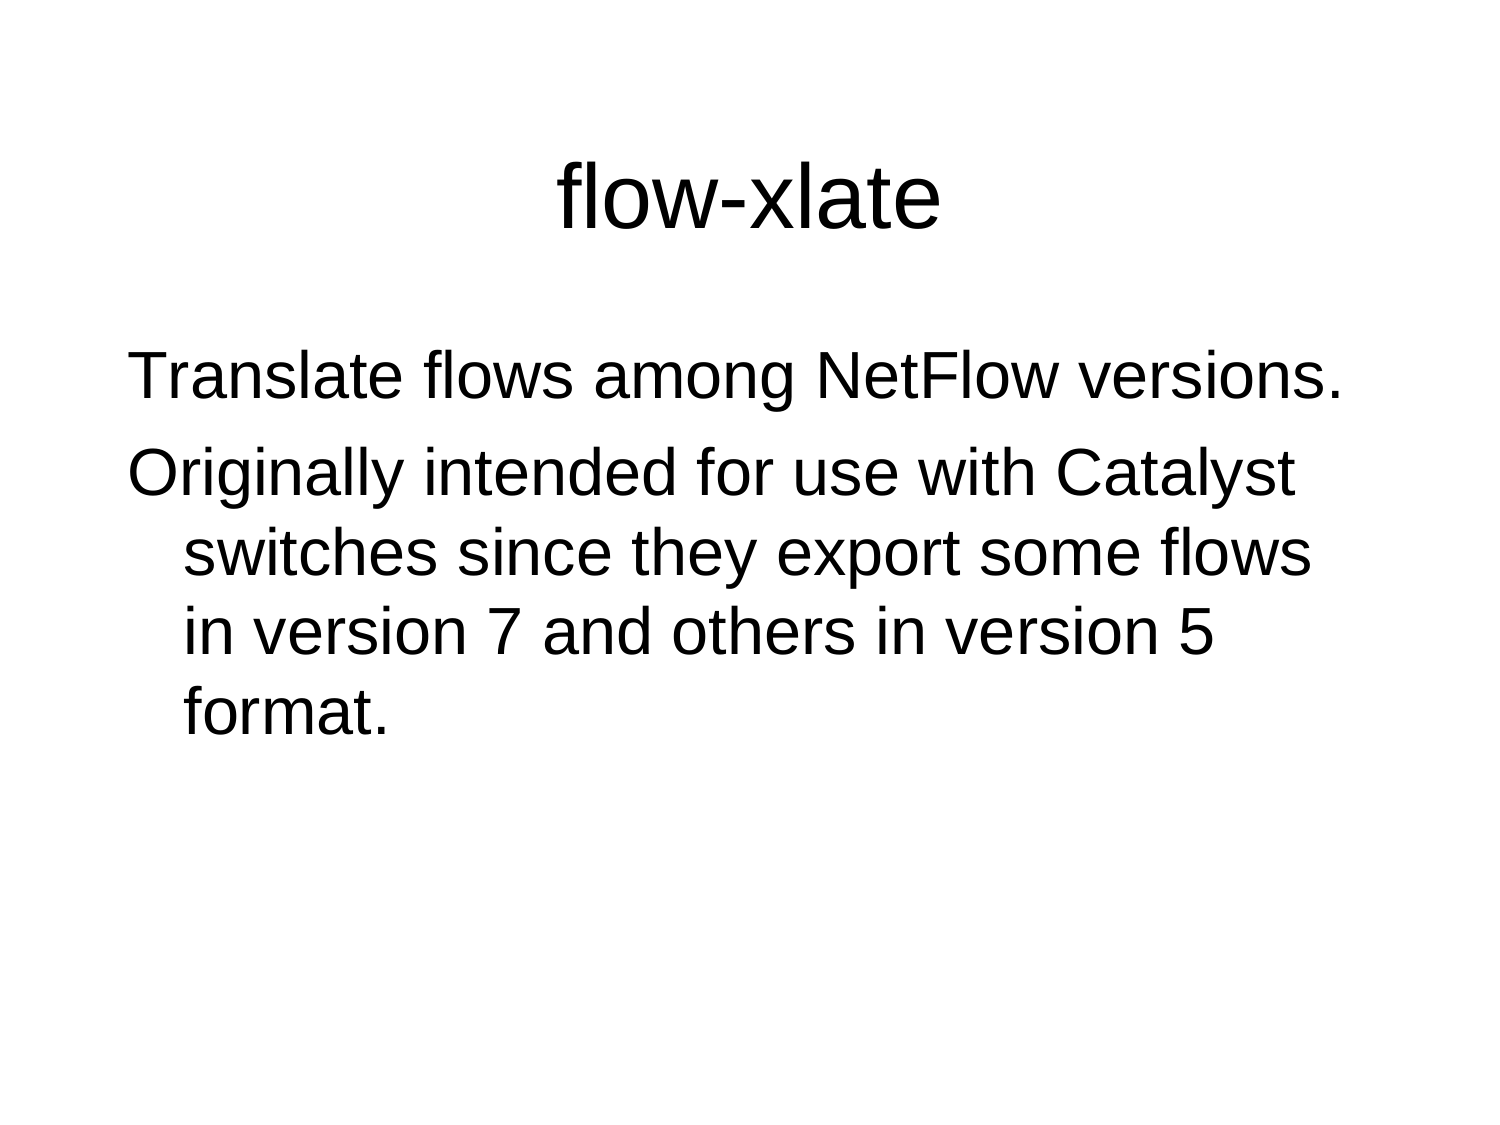

# flow-xlate
Translate flows among NetFlow versions.
Originally intended for use with Catalyst switches since they export some flows in version 7 and others in version 5 format.